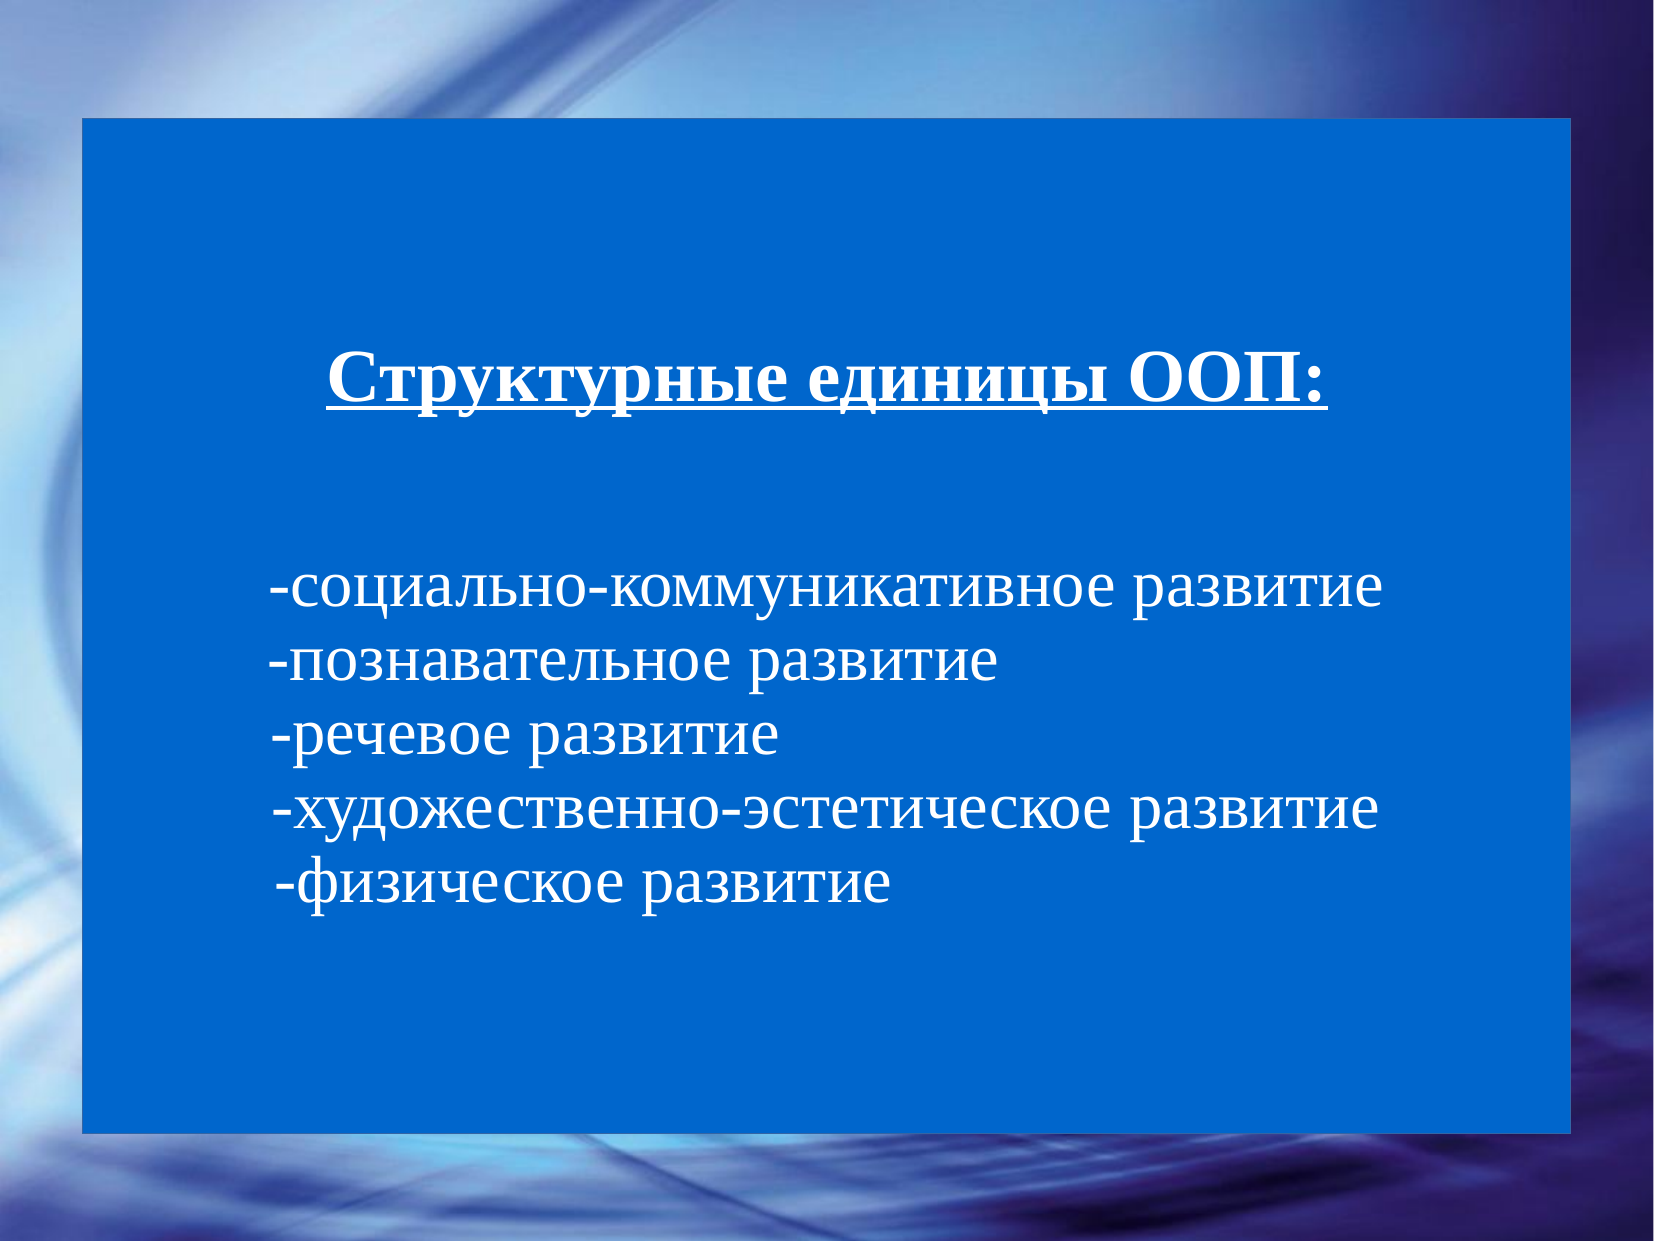

#
Структурные единицы ООП:
-социально-коммуникативное развитие
-познавательное развитие
-речевое развитие
 -художественно-эстетическое развитие
 -физическое развитие